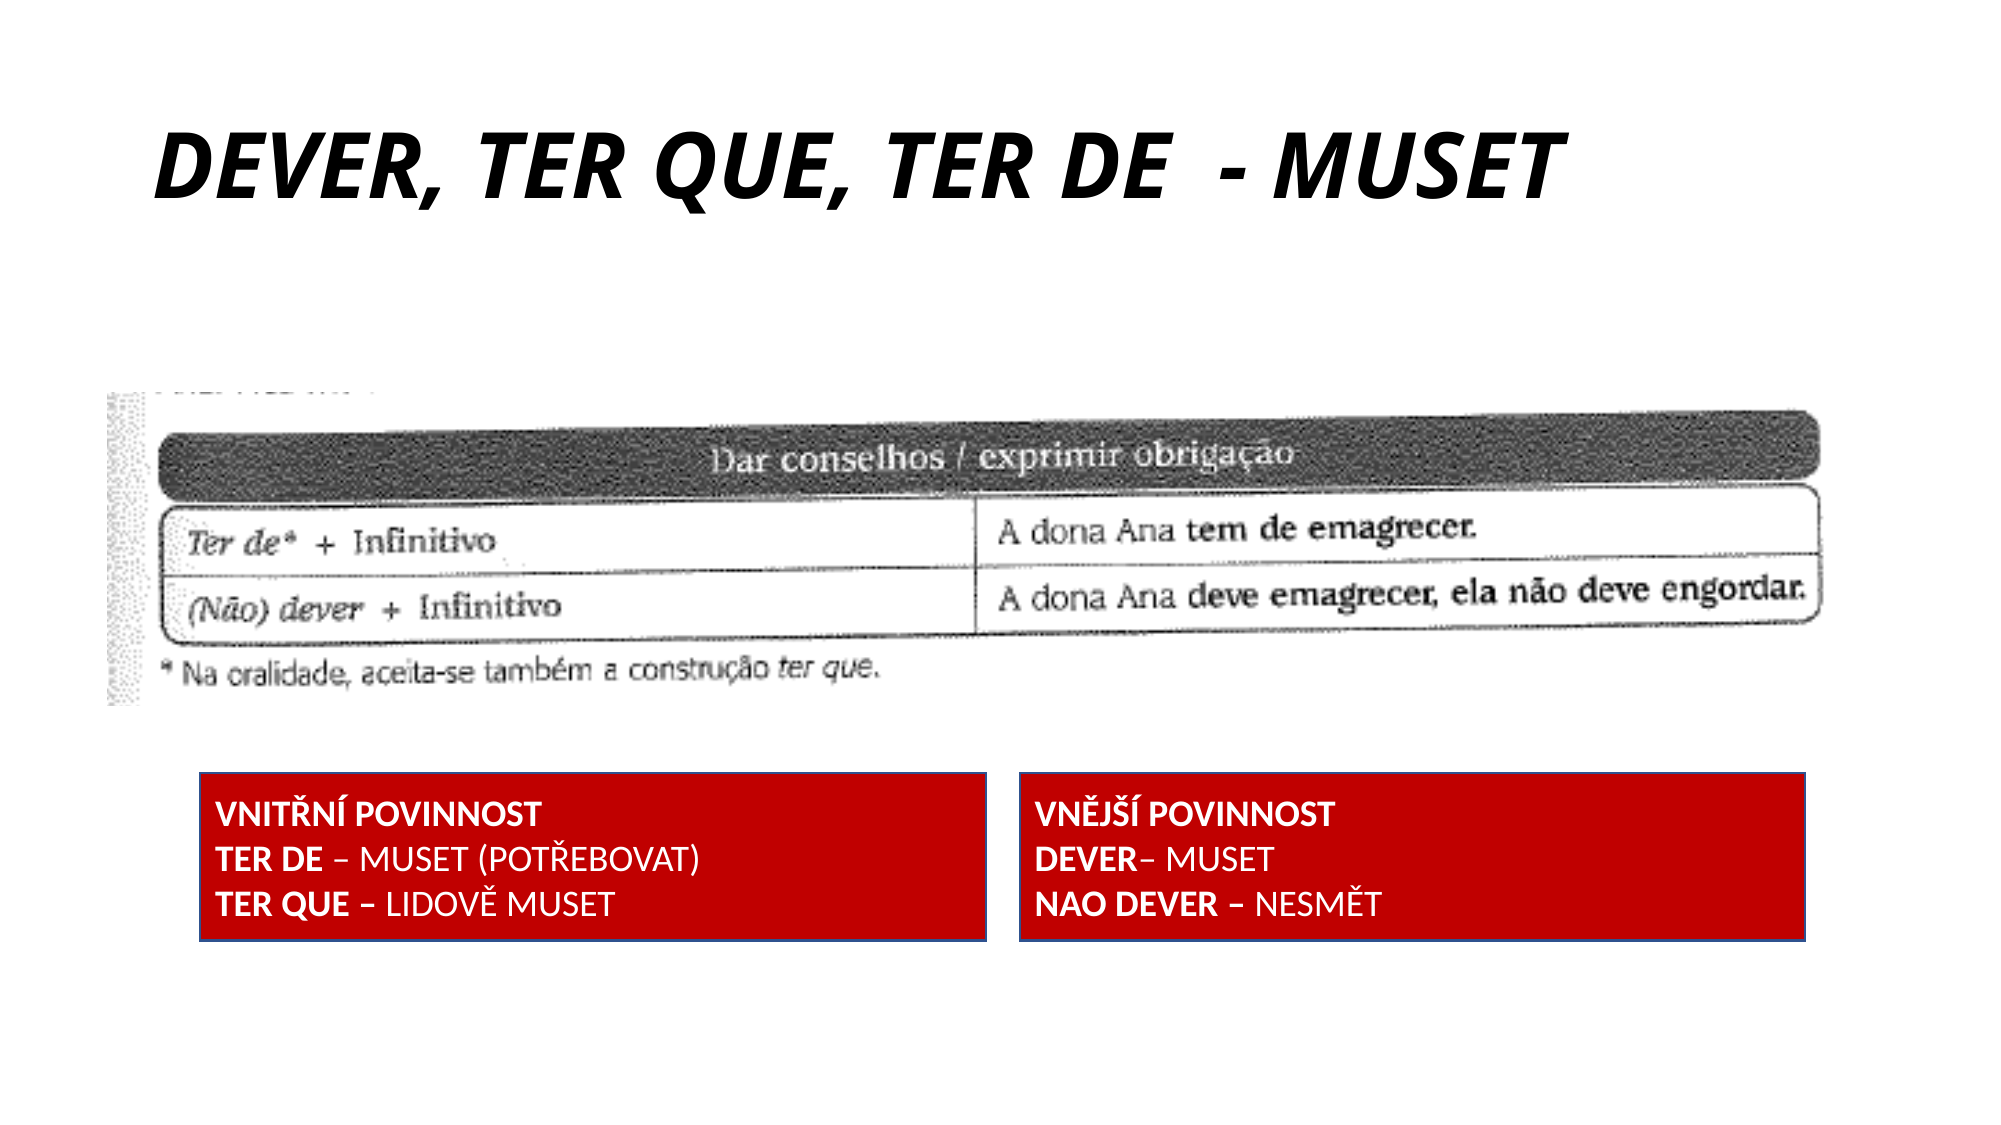

# DEVER, TER QUE, TER DE - MUSET
VNITŘNÍ POVINNOST
TER DE – MUSET (POTŘEBOVAT)
TER QUE – LIDOVĚ MUSET
VNĚJŠÍ POVINNOST
DEVER– MUSET
NAO DEVER – NESMĚT